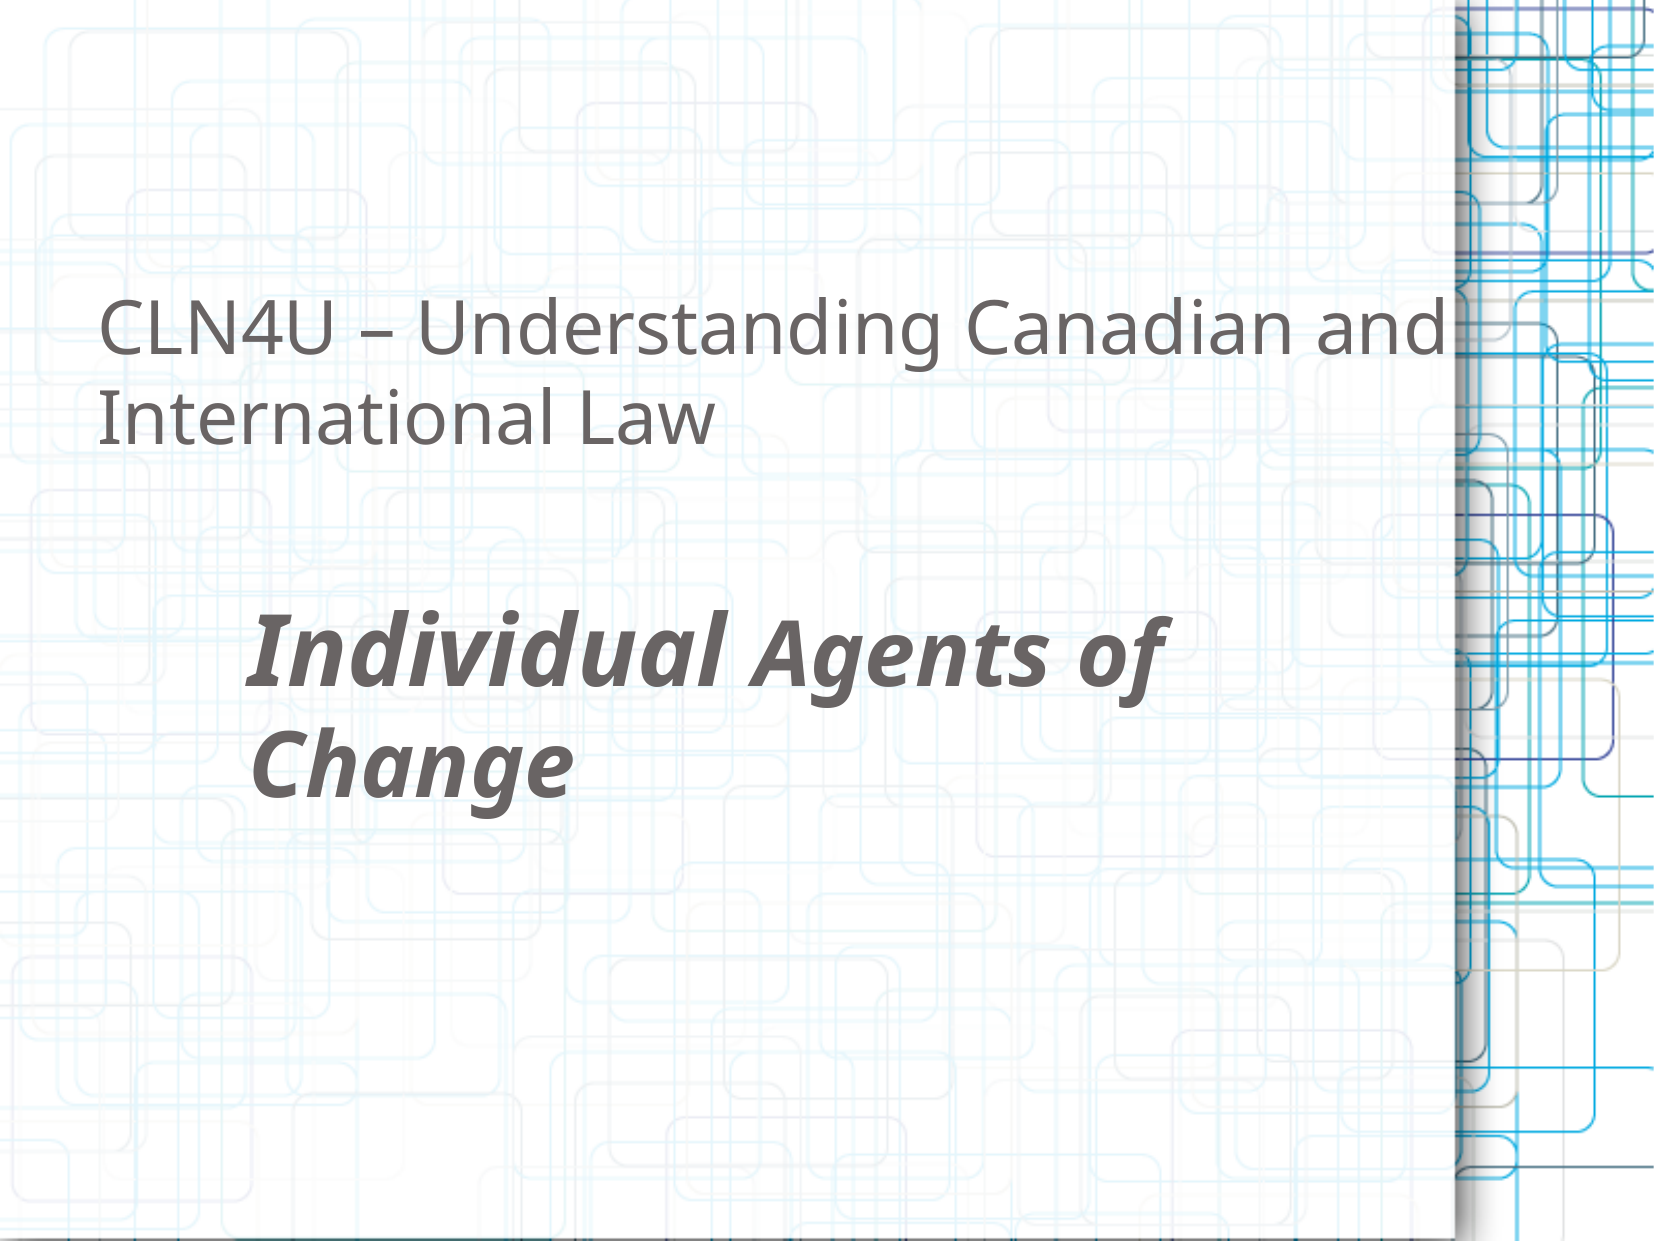

CLN4U – Understanding Canadian and International Law
# Individual Agents of Change